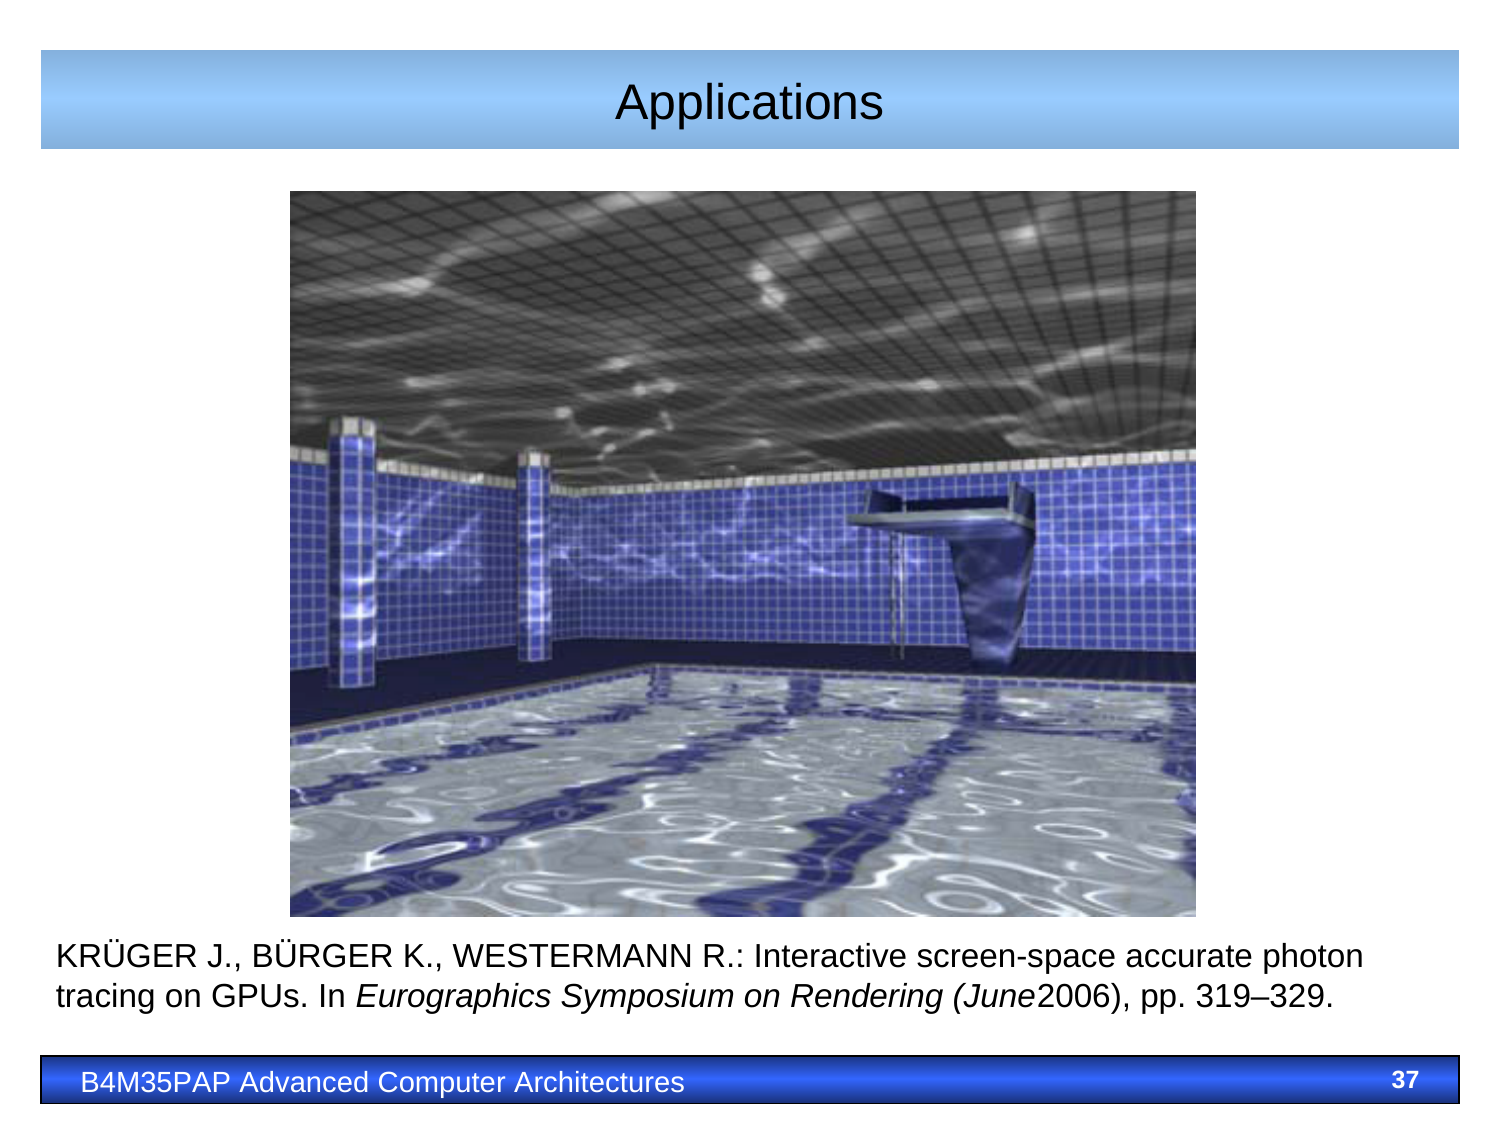

# Applications
KRÜGER J., BÜRGER K., WESTERMANN R.: Interactive screen-space accurate photon tracing on GPUs. In Eurographics Symposium on Rendering (June2006), pp. 319–329.